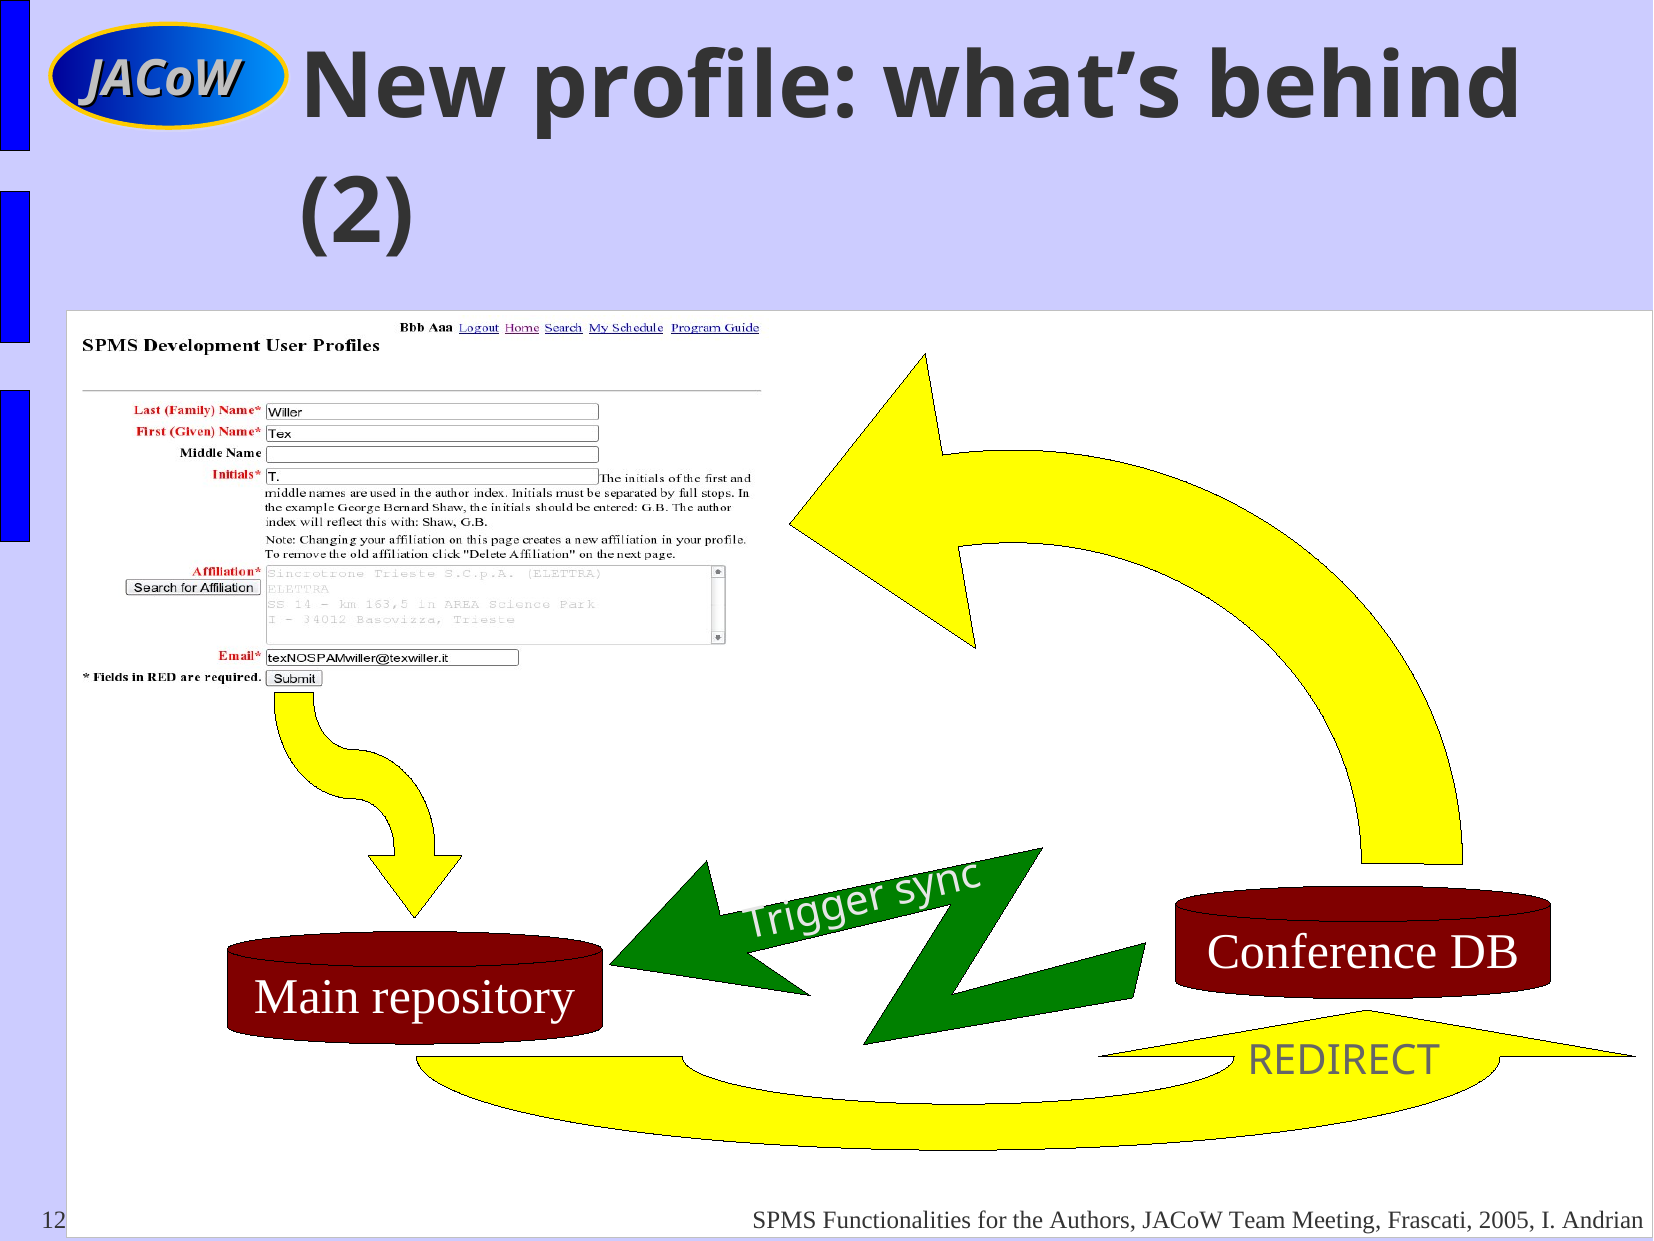

# New profile: what’s behind (2)
Trigger sync
Conference DB
Main repository
REDIRECT
12
SPMS Functionalities for the Authors, JACoW Team Meeting, Frascati, 2005, I. Andrian